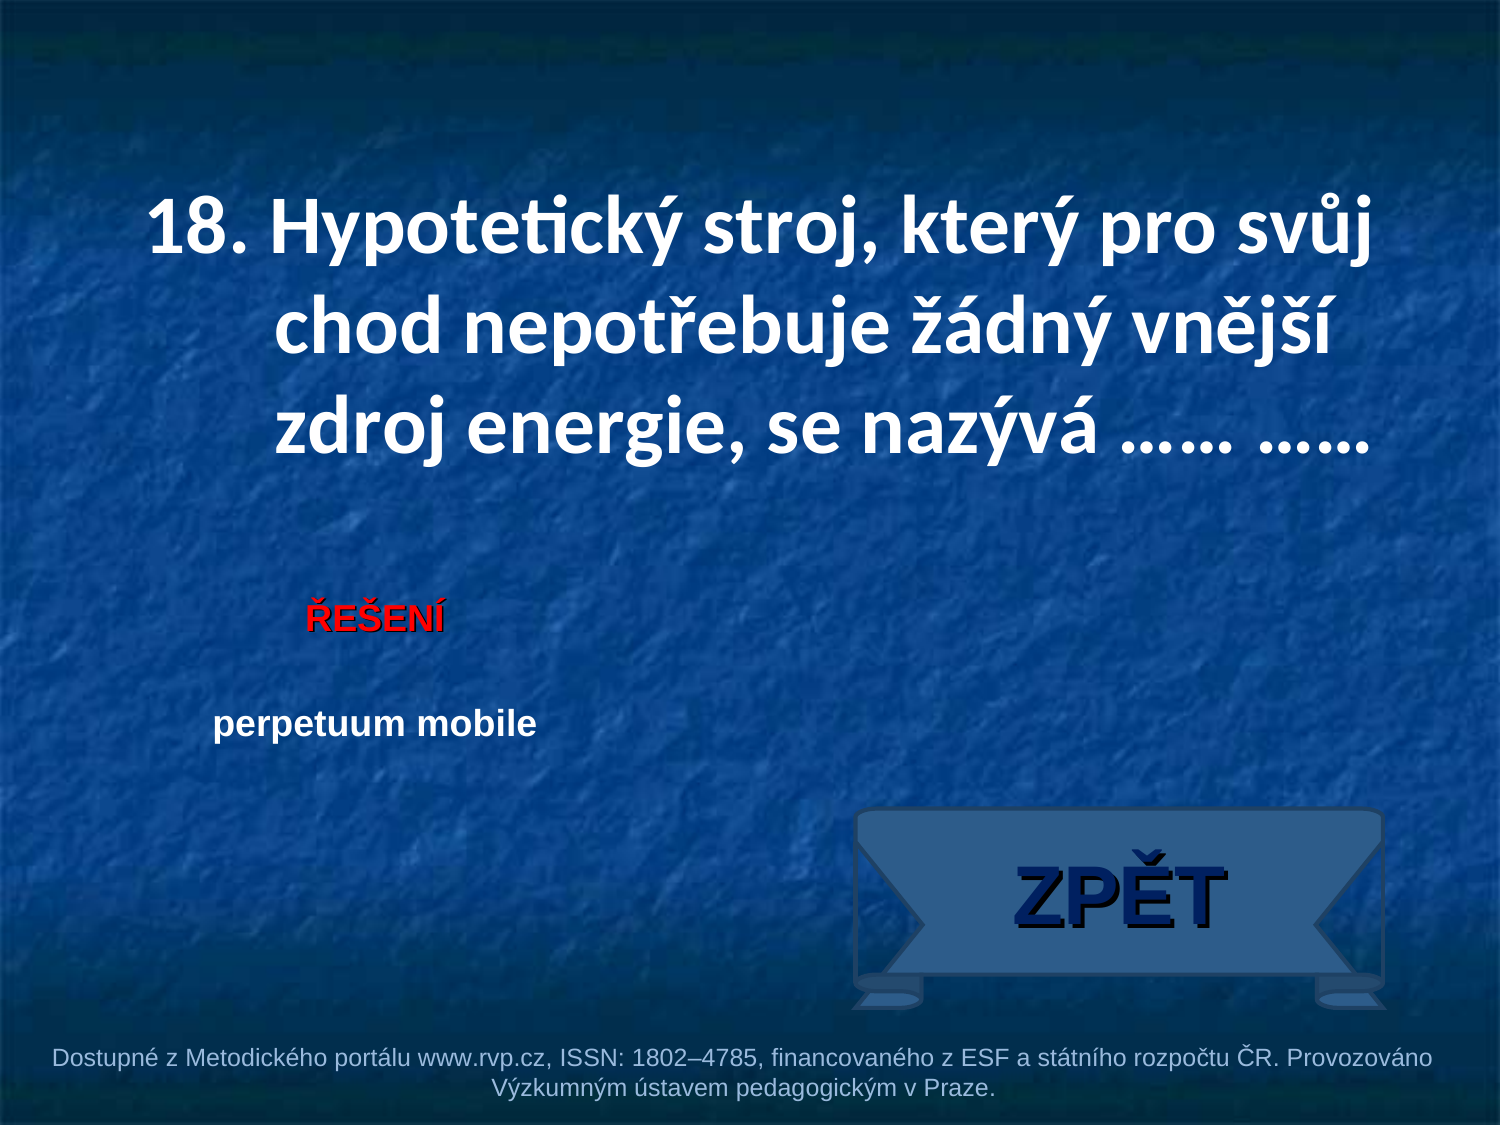

18. Hypotetický stroj, který pro svůj
 chod nepotřebuje žádný vnější
 zdroj energie, se nazývá …… ……
ŘEŠENÍ
perpetuum mobile
ZPĚT
Dostupné z Metodického portálu www.rvp.cz, ISSN: 1802–4785, financovaného z ESF a státního rozpočtu ČR. Provozováno Výzkumným ústavem pedagogickým v Praze.